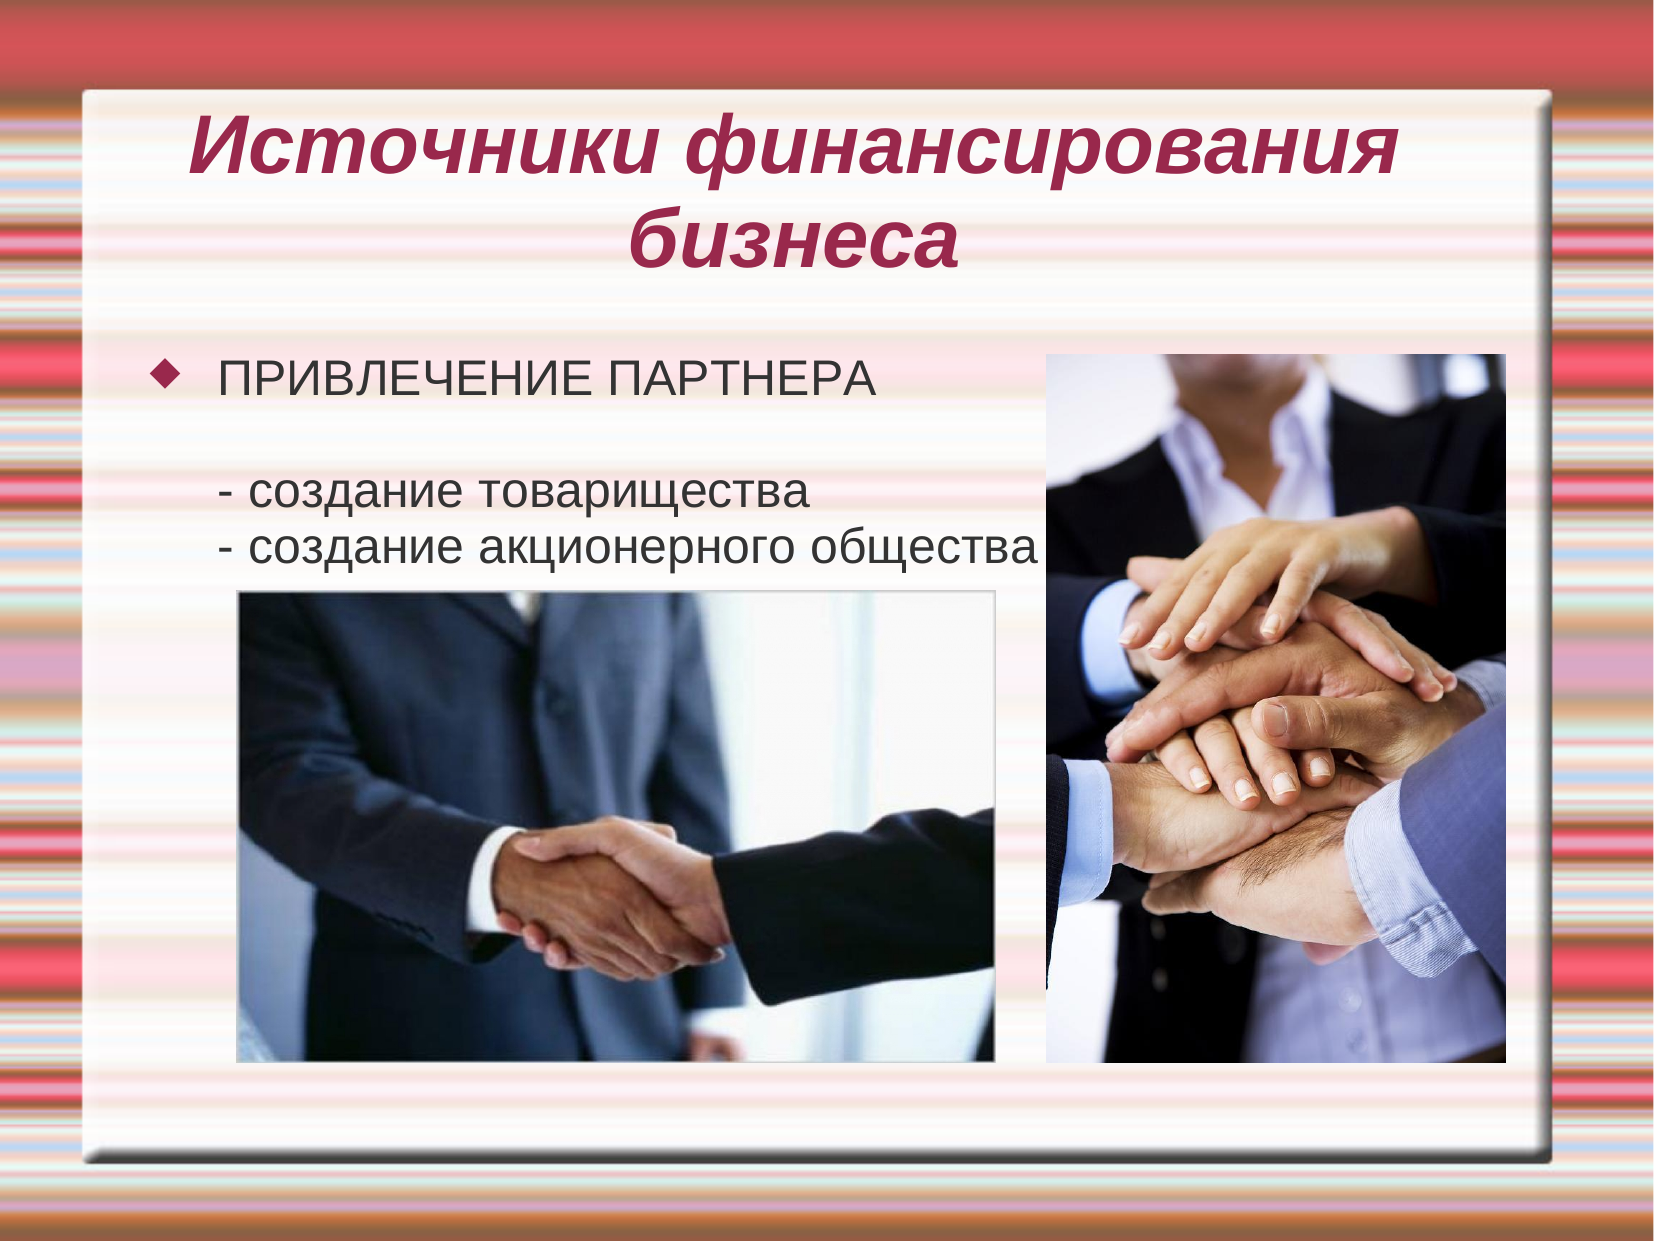

Источники финансирования бизнеса
# ПРИВЛЕЧЕНИЕ ПАРТНЕРА
- создание товарищества
- создание акционерного общества